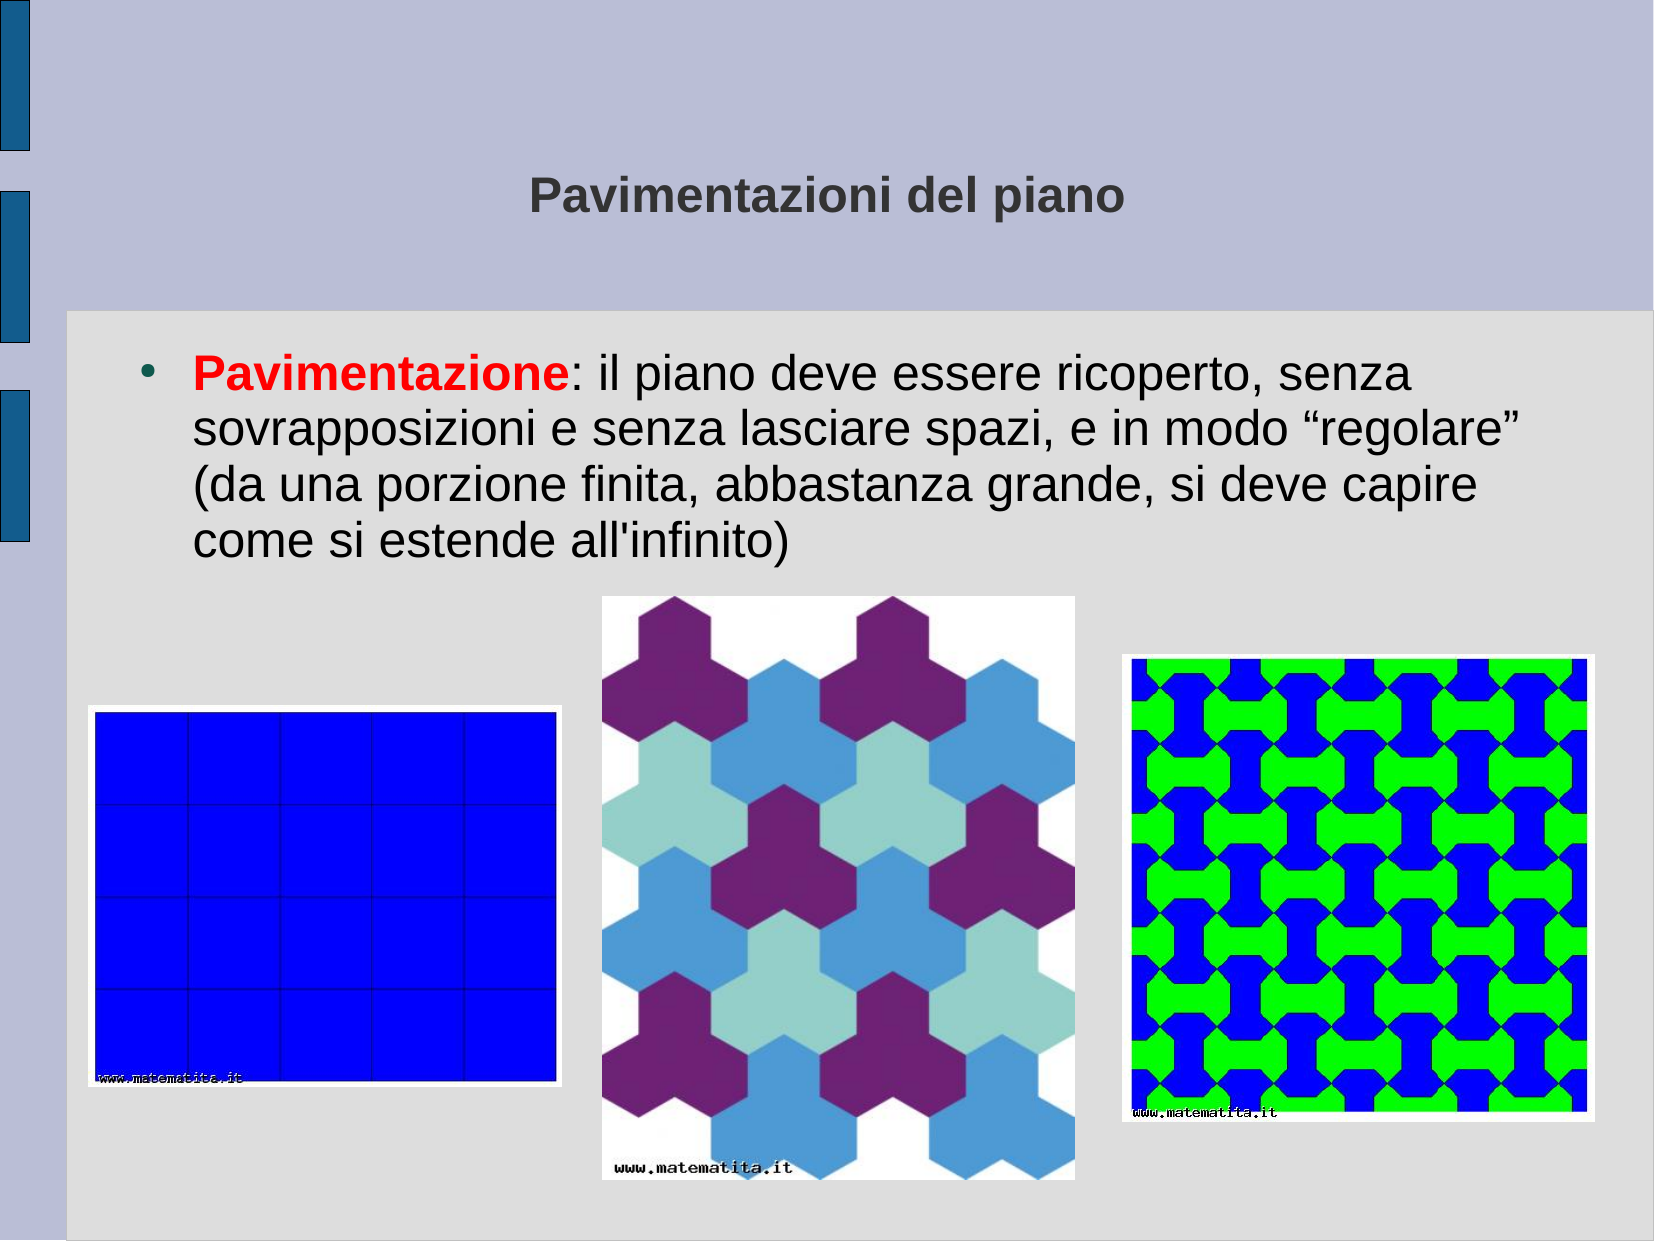

# Pavimentazioni del piano
Pavimentazione: il piano deve essere ricoperto, senza sovrapposizioni e senza lasciare spazi, e in modo “regolare” (da una porzione finita, abbastanza grande, si deve capire come si estende all'infinito)